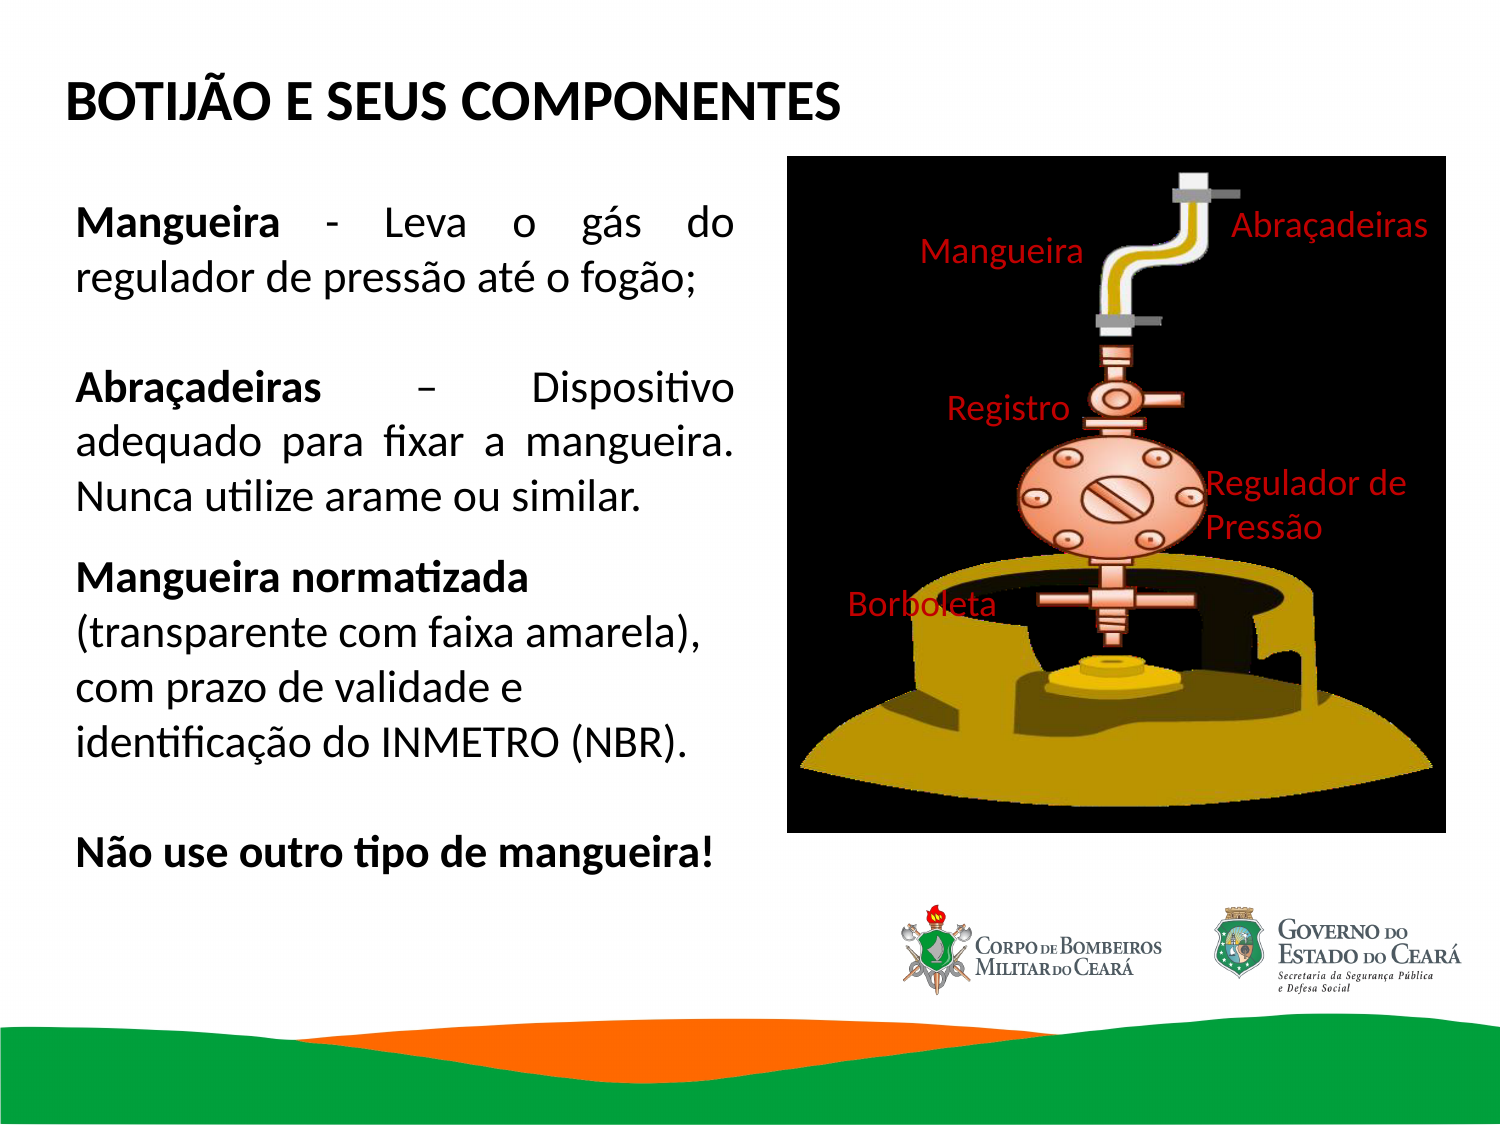

BOTIJÃO E SEUS COMPONENTES
Abraçadeiras
Mangueira
Registro
Regulador de Pressão
Borboleta
Mangueira - Leva o gás do regulador de pressão até o fogão;
Abraçadeiras – Dispositivo adequado para fixar a mangueira. Nunca utilize arame ou similar.
Mangueira normatizada (transparente com faixa amarela), com prazo de validade e identificação do INMETRO (NBR).
Não use outro tipo de mangueira!